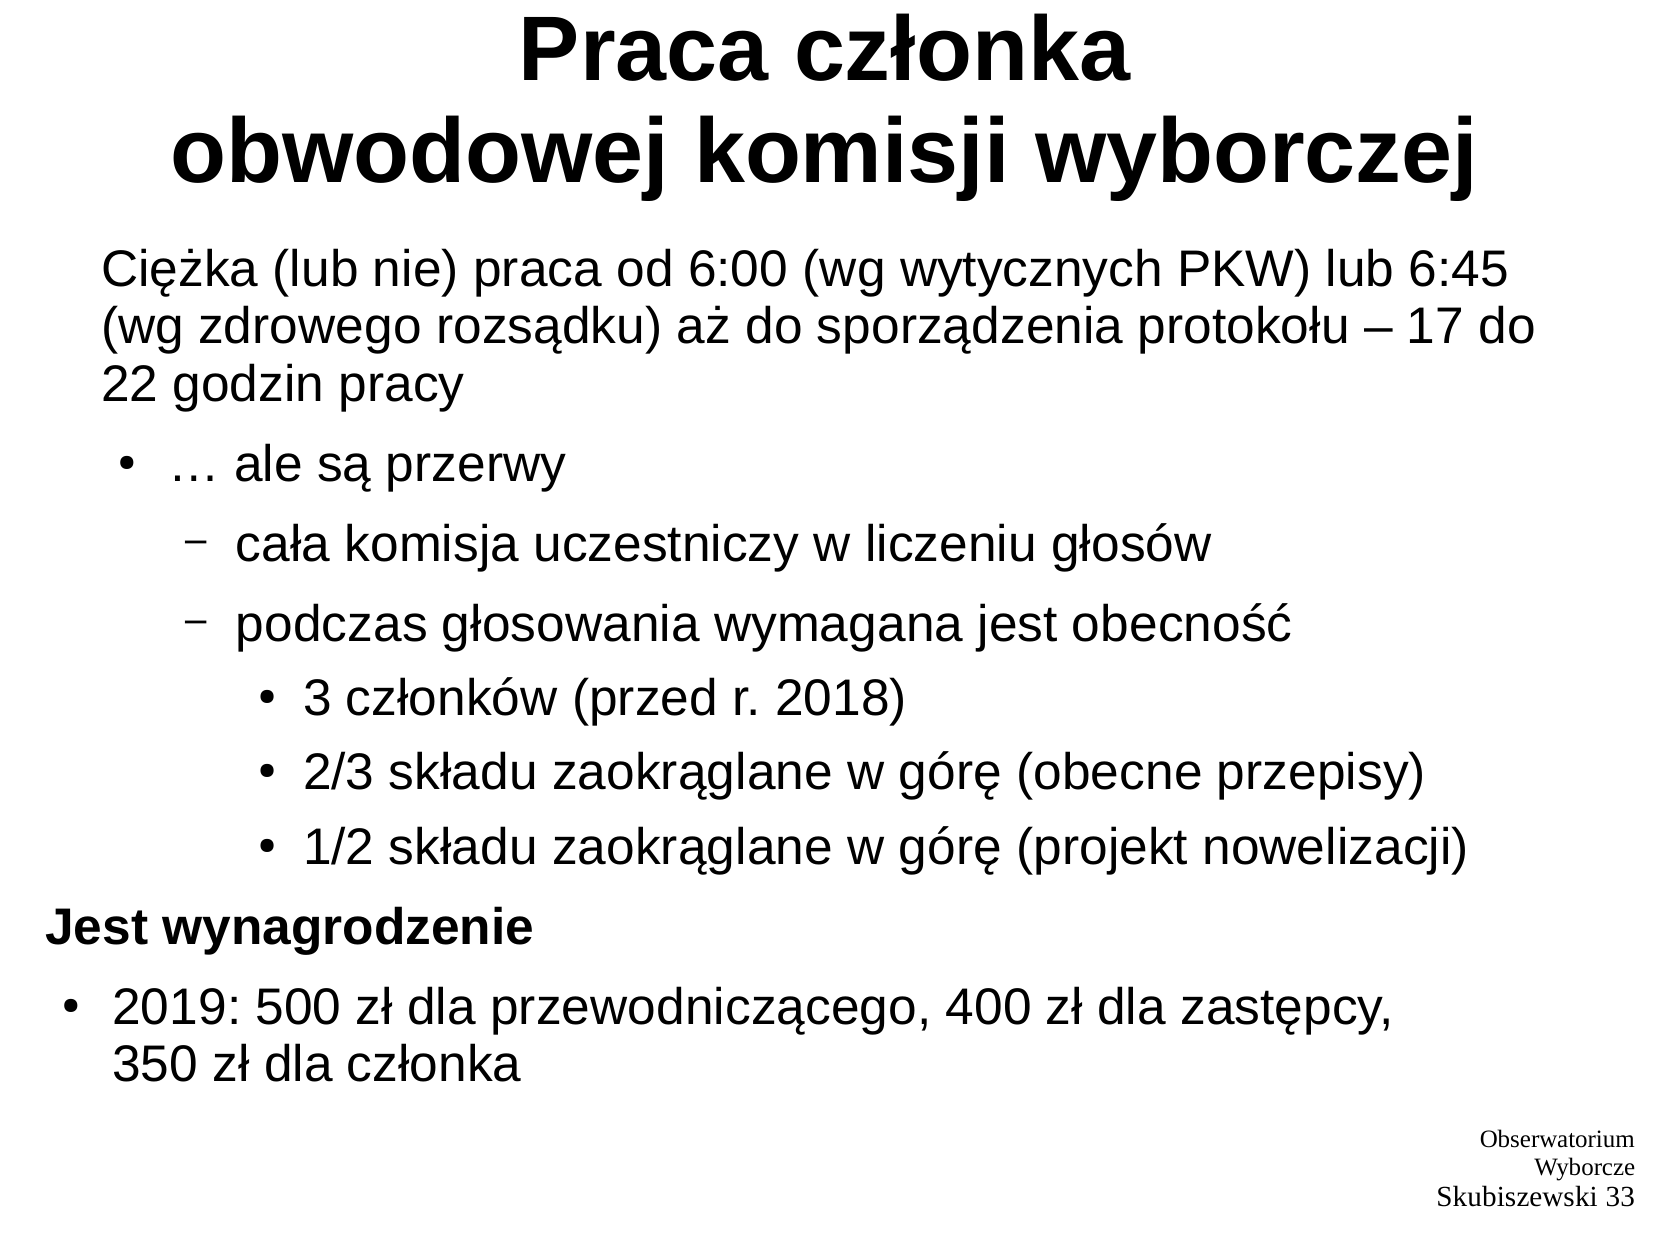

# Praca członka obwodowej komisji wyborczej
Ciężka (lub nie) praca od 6:00 (wg wytycznych PKW) lub 6:45 (wg zdrowego rozsądku) aż do sporządzenia protokołu – 17 do 22 godzin pracy
… ale są przerwy
cała komisja uczestniczy w liczeniu głosów
podczas głosowania wymagana jest obecność
3 członków (przed r. 2018)
2/3 składu zaokrąglane w górę (obecne przepisy)
1/2 składu zaokrąglane w górę (projekt nowelizacji)
Jest wynagrodzenie
2019: 500 zł dla przewodniczącego, 400 zł dla zastępcy,
350 zł dla członka
33